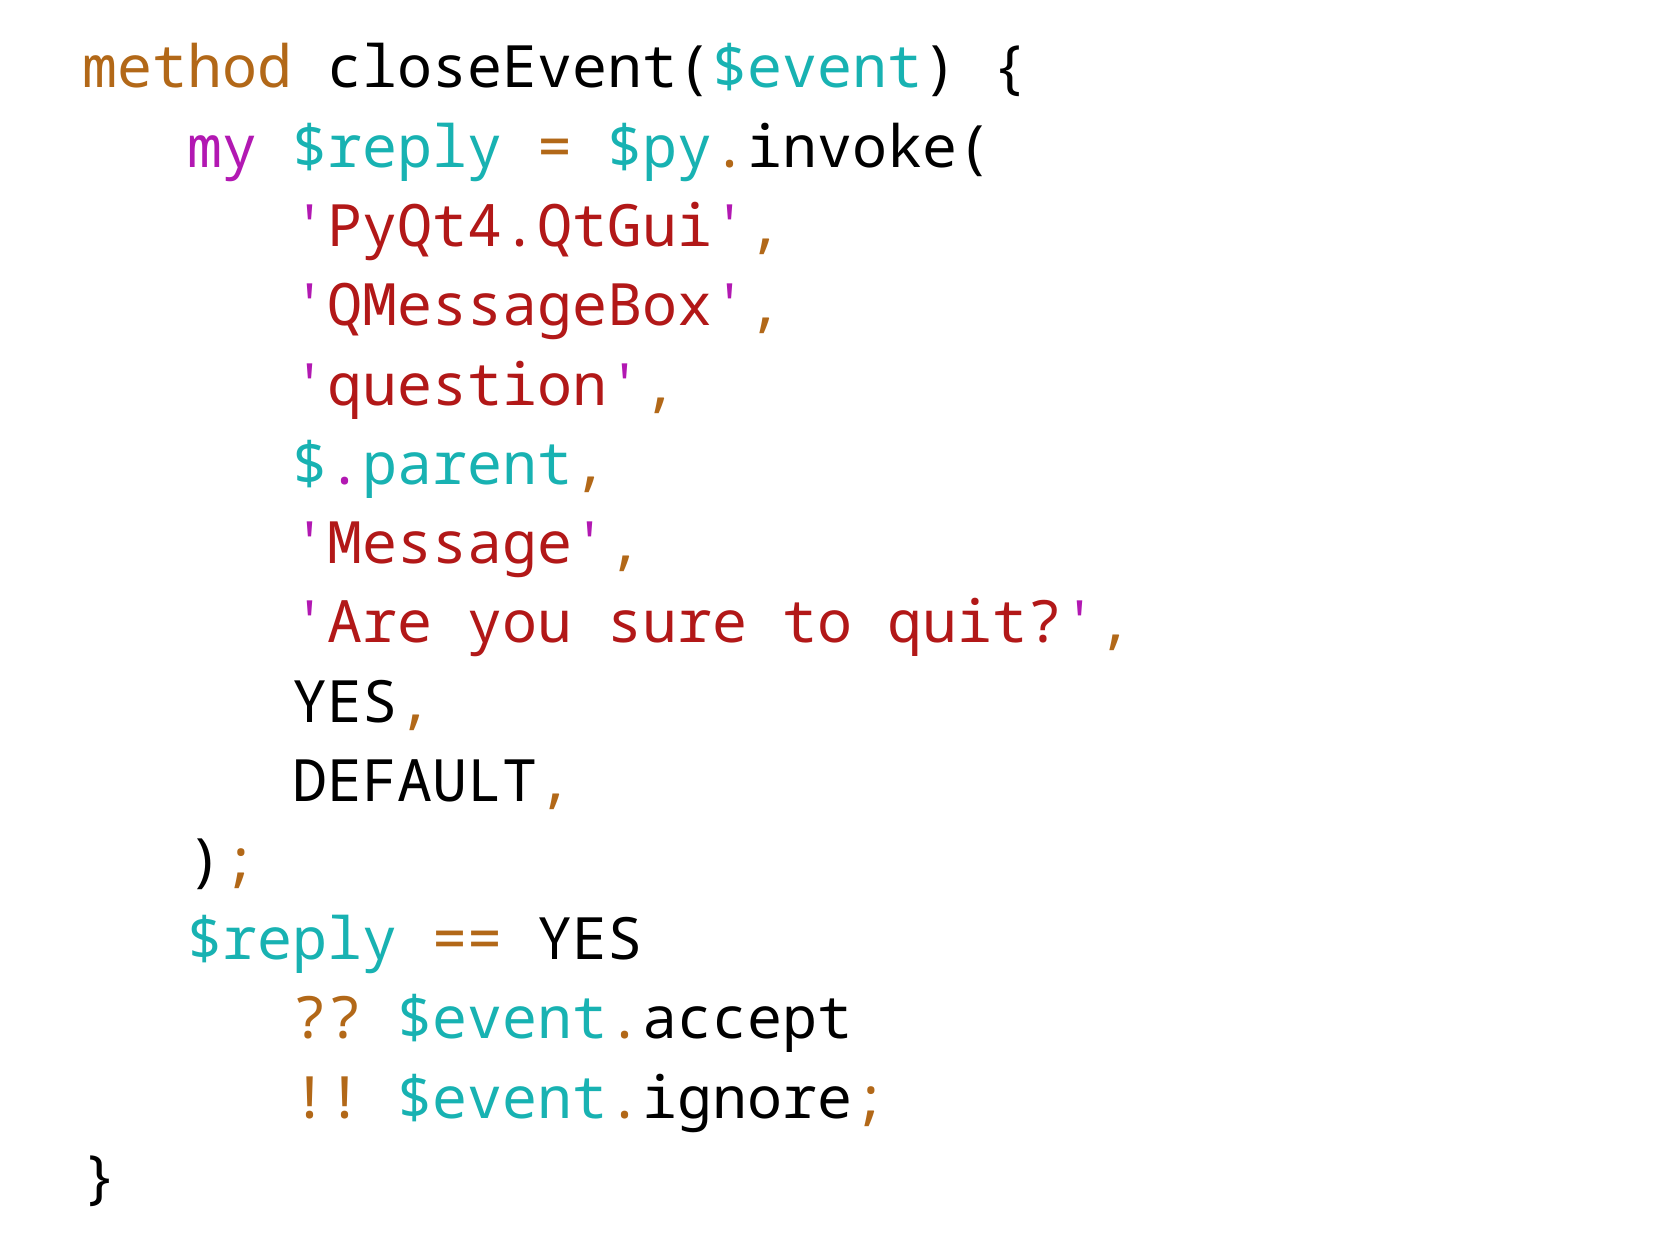

# method closeEvent($event) { my $reply = $py.invoke( 'PyQt4.QtGui', 'QMessageBox', 'question', $.parent, 'Message', 'Are you sure to quit?', YES, DEFAULT, ); $reply == YES ?? $event.accept !! $event.ignore; }